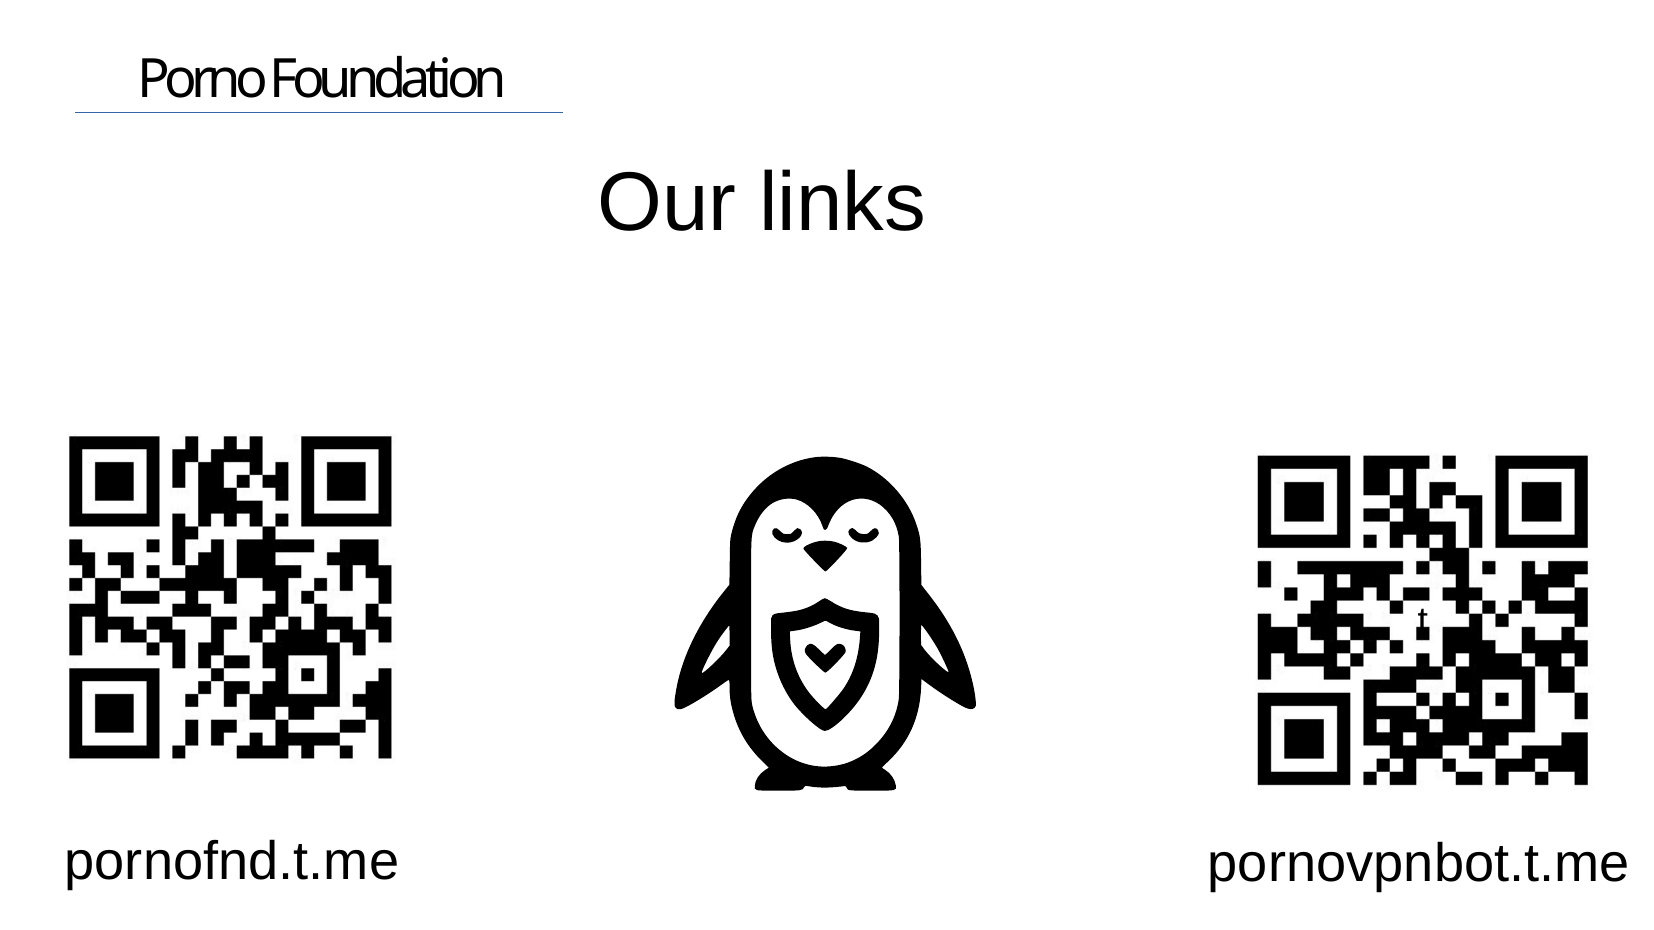

# Porno Foundation
Our links
t
pornofnd.t.me
pornovpnbot.t.me